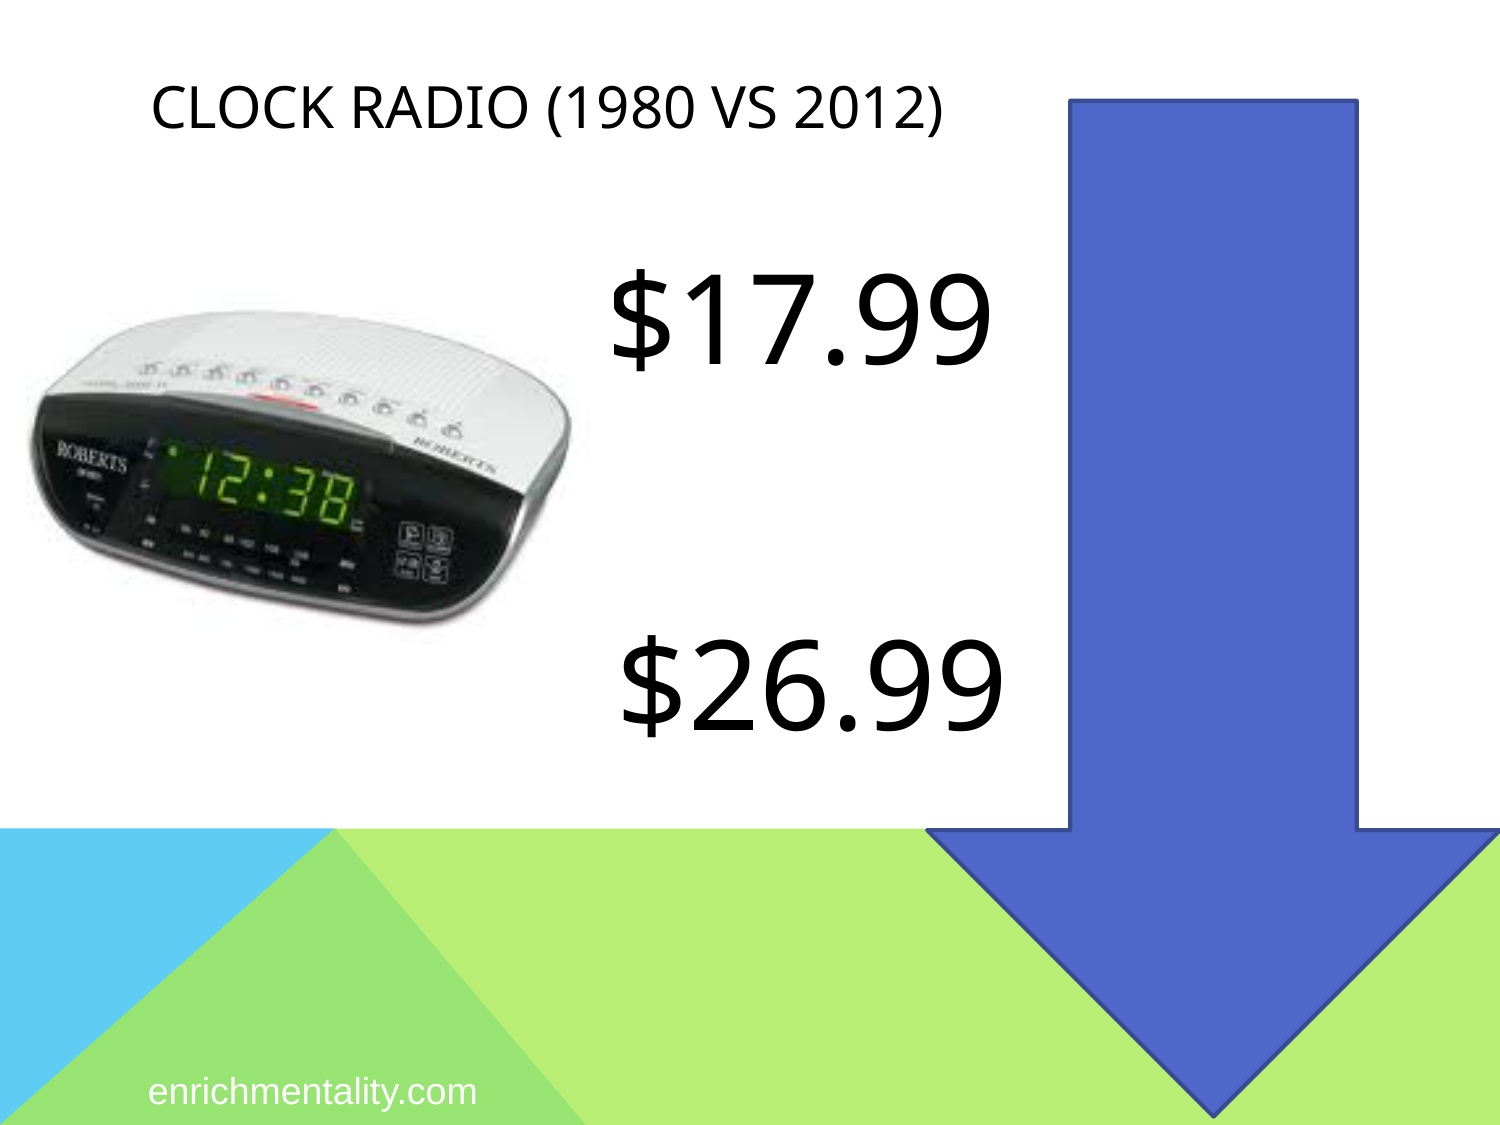

# Clock Radio (1980 vs 2012)
$17.99
2012
$26.99
1980
enrichmentality.com